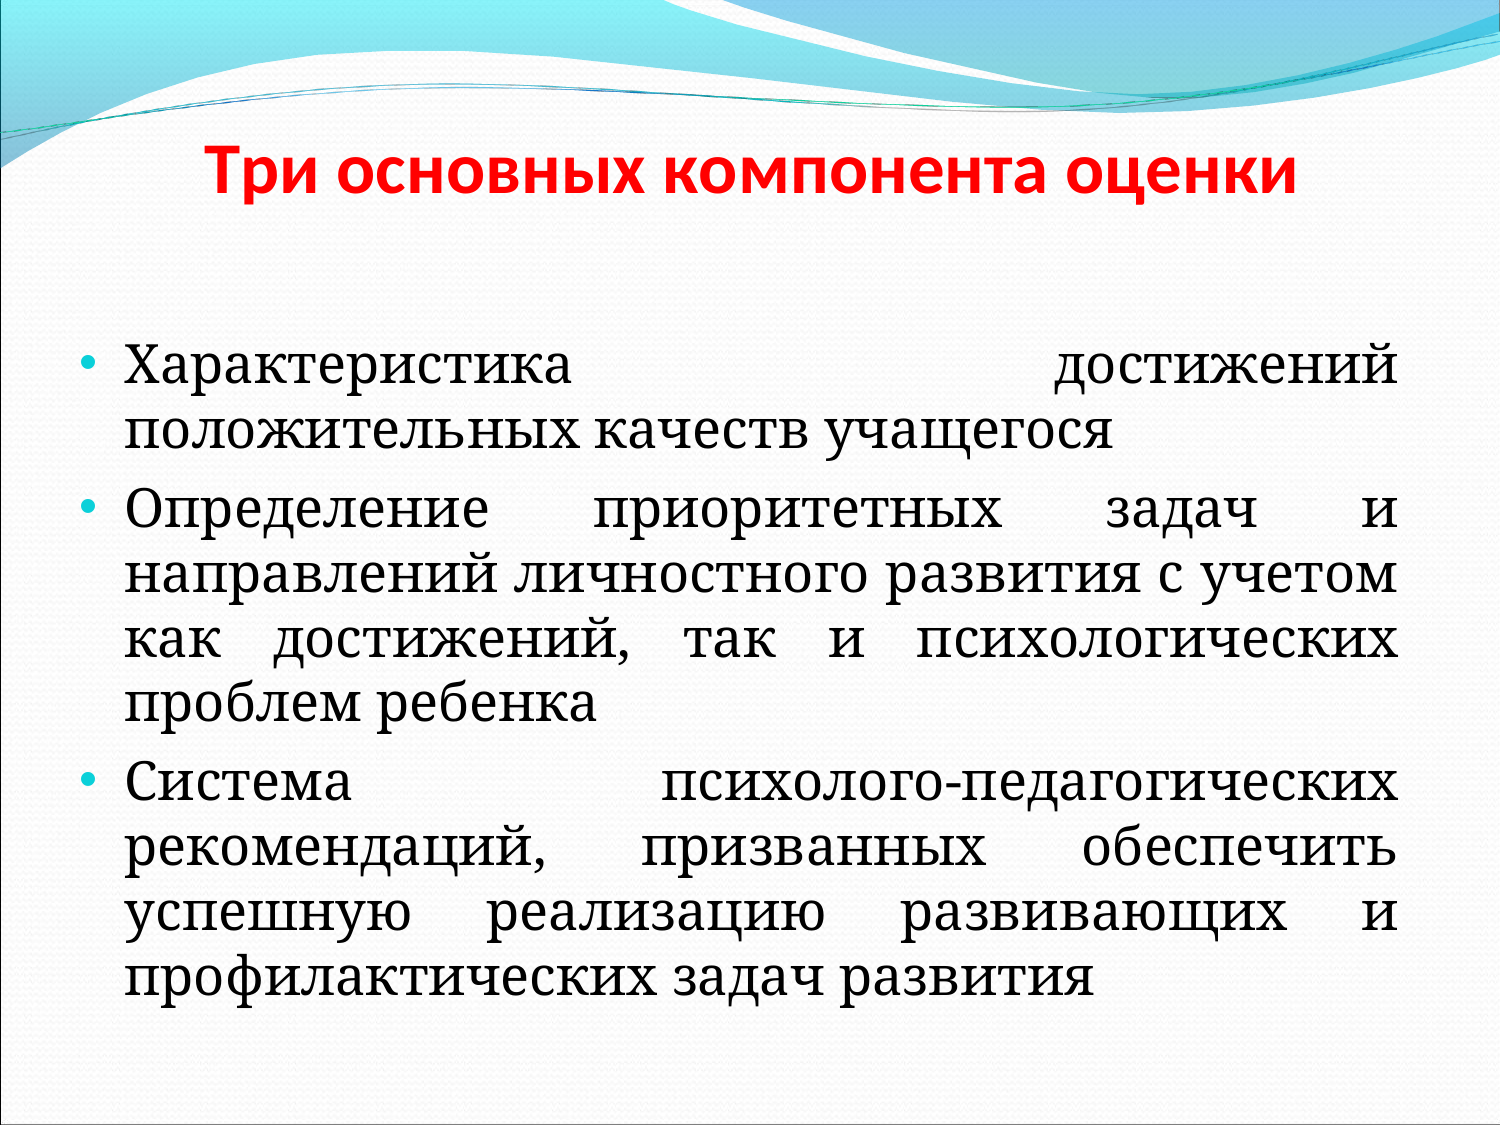

Три основных компонента оценки
# Характеристика достижений положительных качеств учащегося
Определение приоритетных задач и направлений личностного развития с учетом как достижений, так и психологических проблем ребенка
Система психолого-педагогических рекомендаций, призванных обеспечить успешную реализацию развивающих и профилактических задач развития